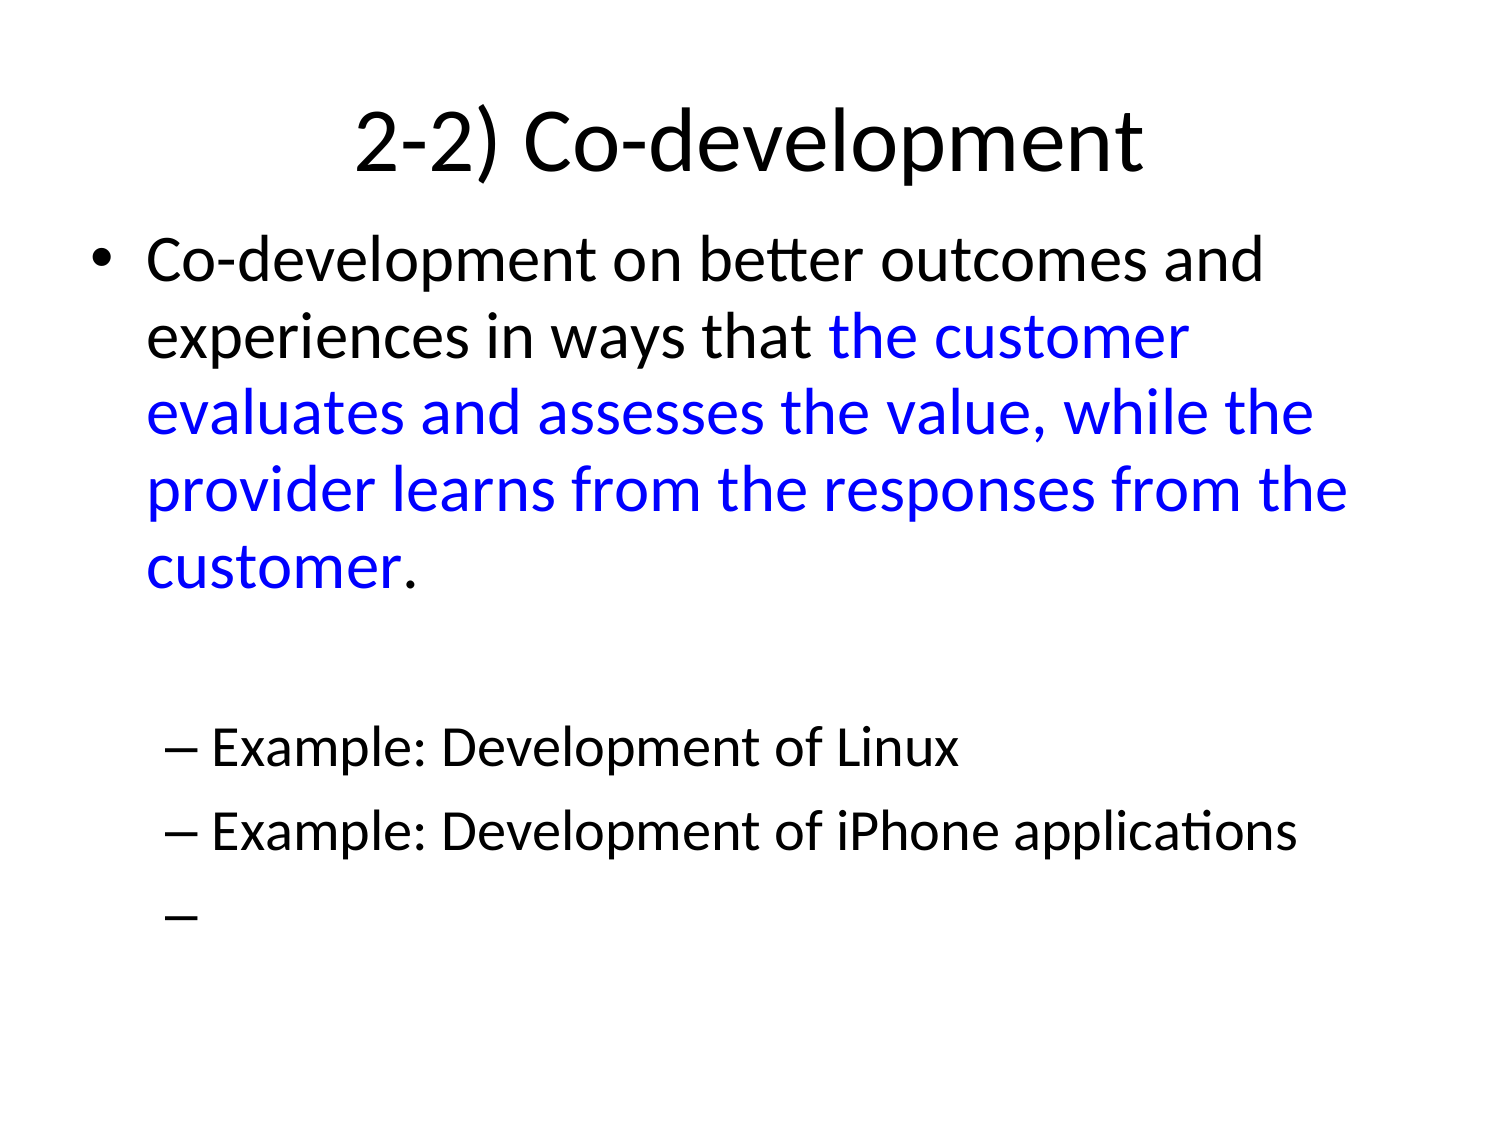

# 2-2) Co-development
Co-development on better outcomes and experiences in ways that the customer evaluates and assesses the value, while the provider learns from the responses from the customer.
Example: Development of Linux
Example: Development of iPhone applications